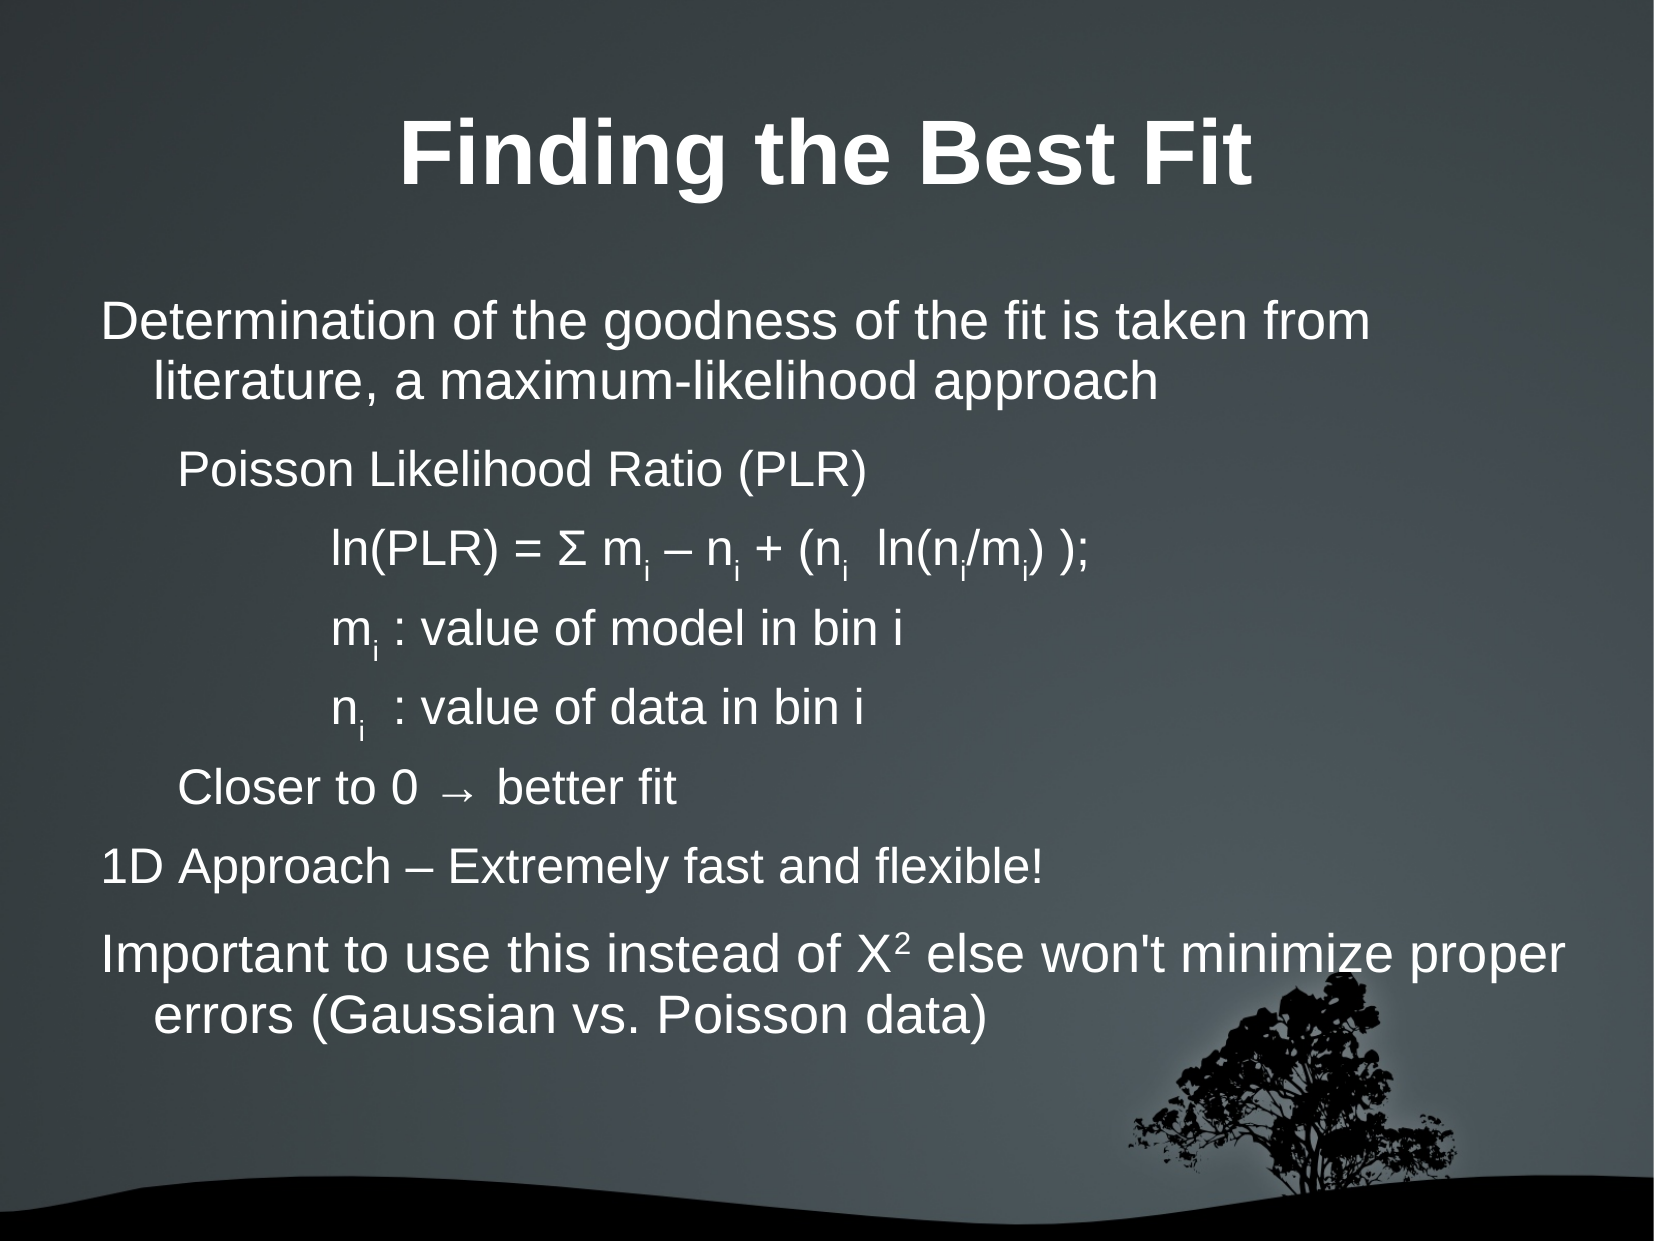

# Finding the Best Fit
Determination of the goodness of the fit is taken from literature, a maximum-likelihood approach
Poisson Likelihood Ratio (PLR)‏
ln(PLR) = Σ mi – ni + (ni ln(ni/mi) );
mi : value of model in bin i
ni : value of data in bin i
Closer to 0 → better fit
1D Approach – Extremely fast and flexible!
Important to use this instead of Χ2 else won't minimize proper errors (Gaussian vs. Poisson data)‏